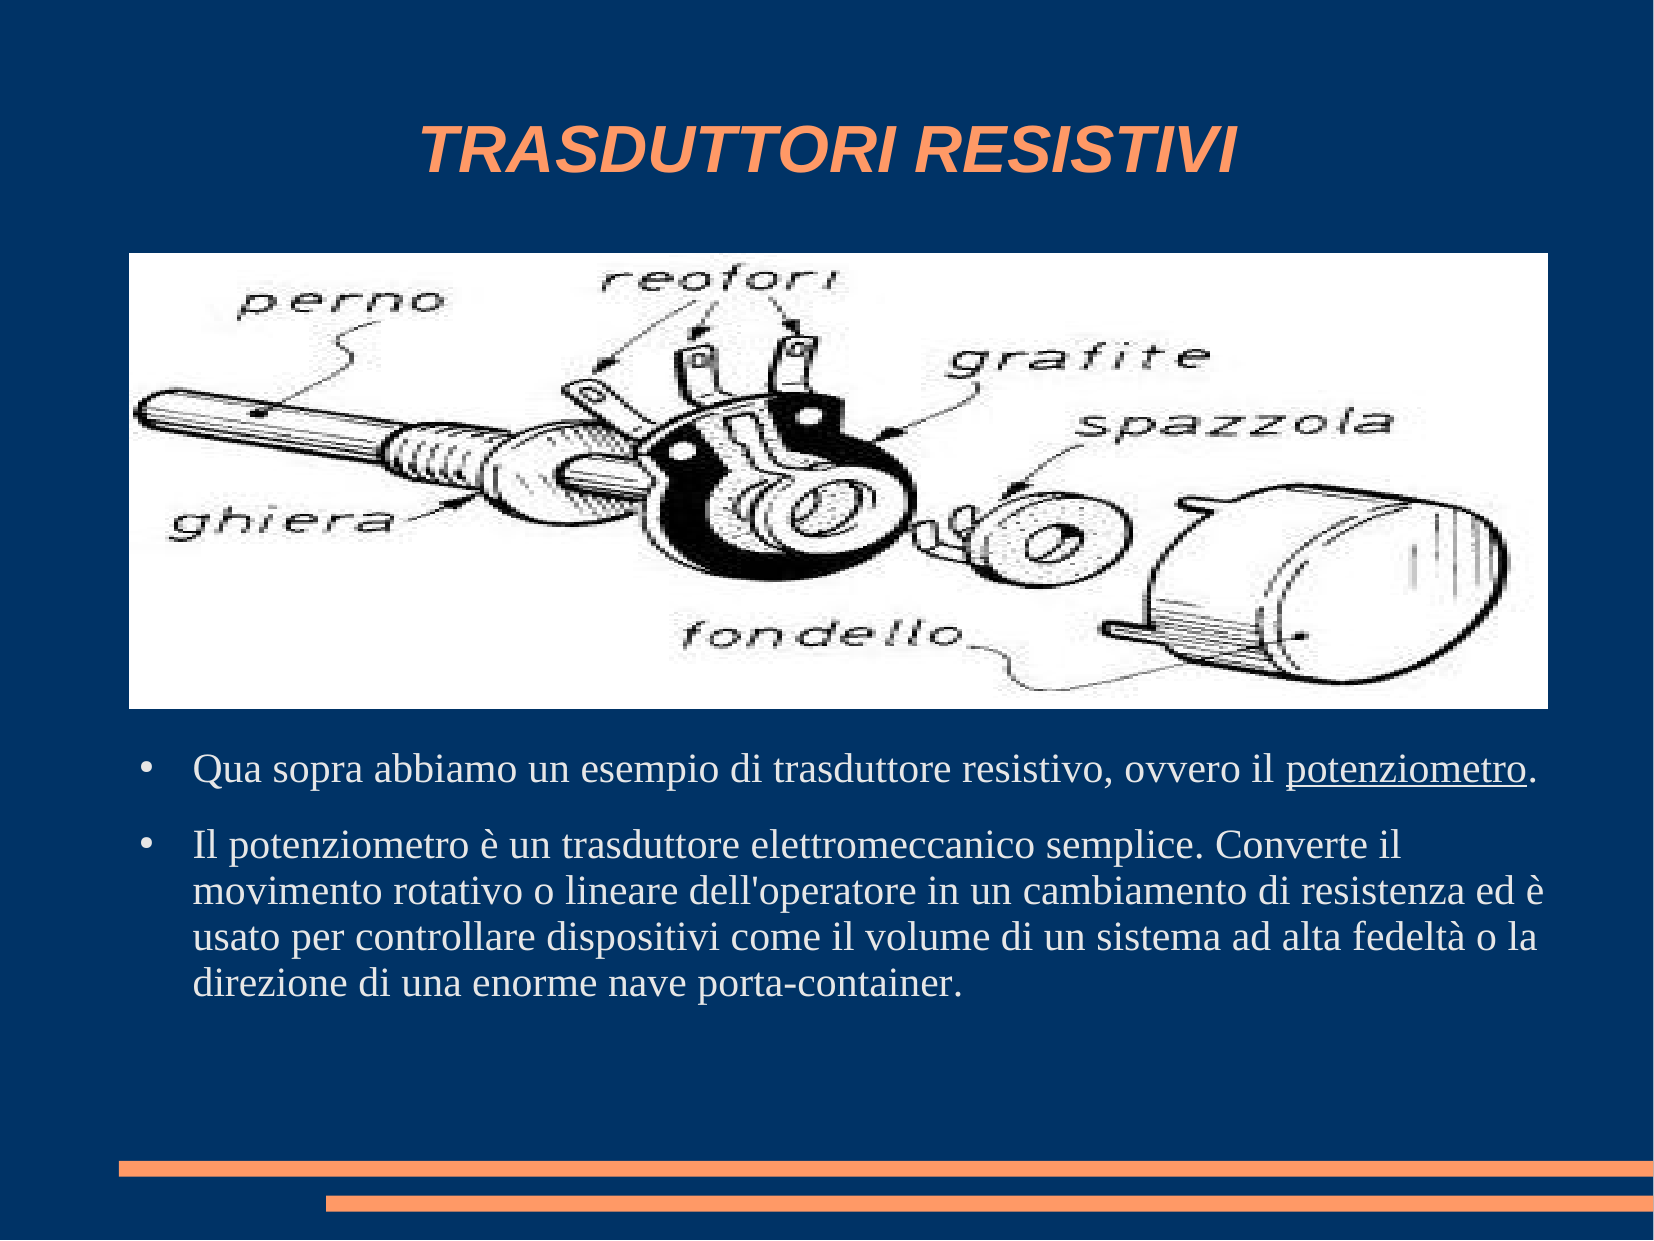

# TRASDUTTORI RESISTIVI
Qua sopra abbiamo un esempio di trasduttore resistivo, ovvero il potenziometro.
Il potenziometro è un trasduttore elettromeccanico semplice. Converte il movimento rotativo o lineare dell'operatore in un cambiamento di resistenza ed è usato per controllare dispositivi come il volume di un sistema ad alta fedeltà o la direzione di una enorme nave porta-container.